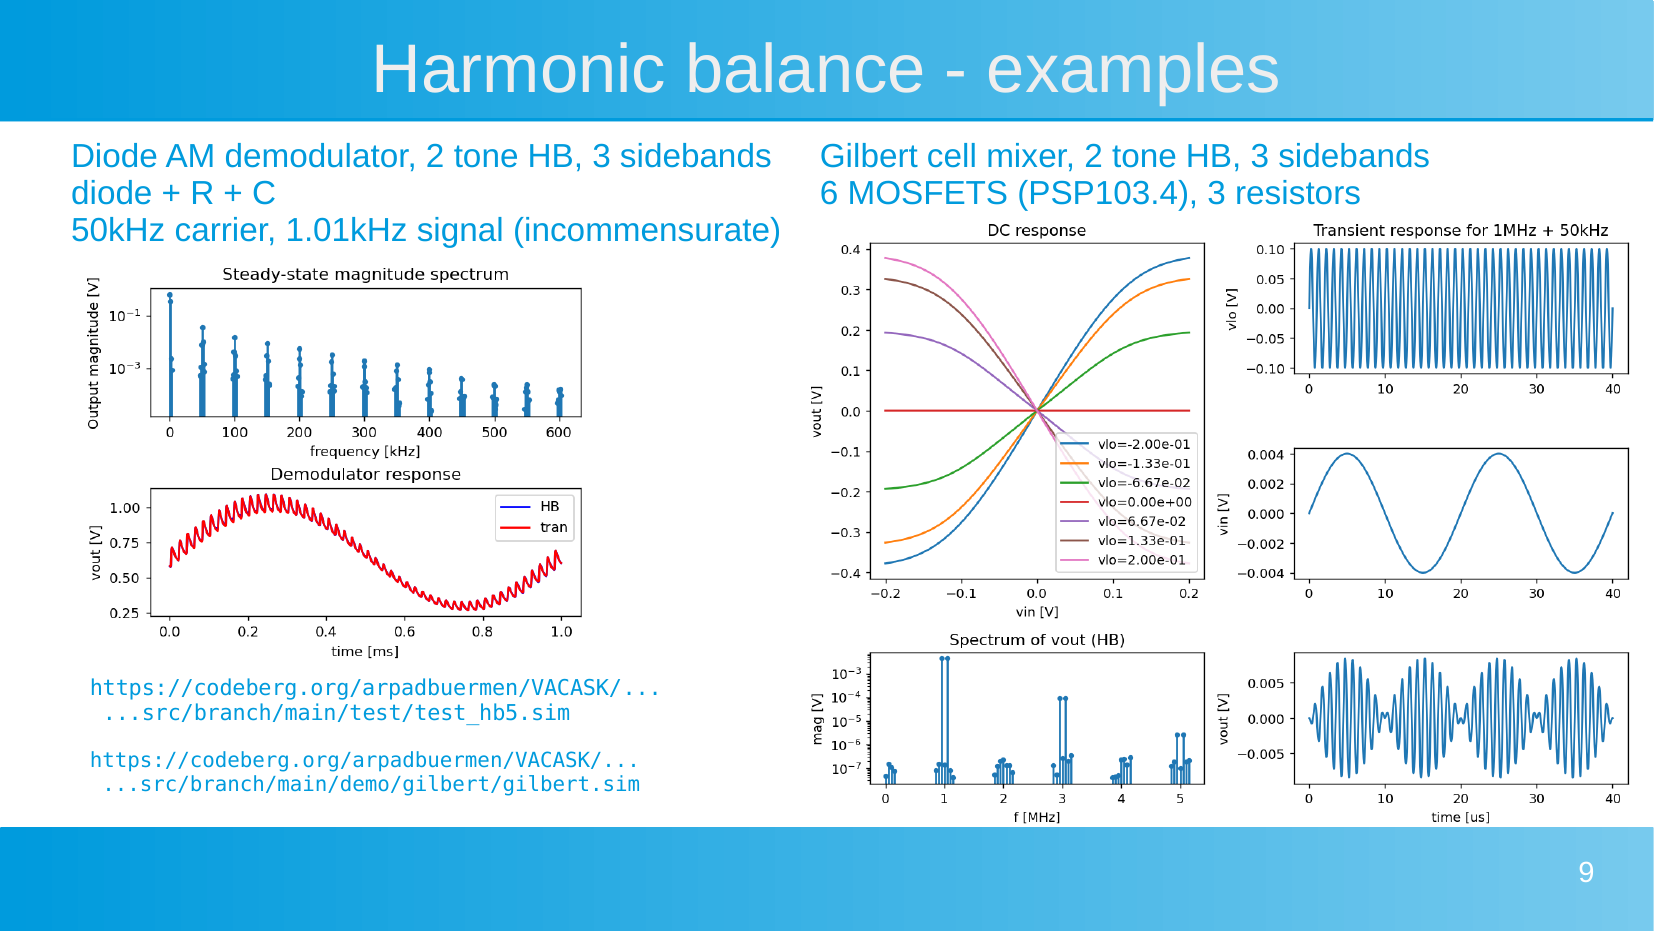

# Harmonic balance - examples
Gilbert cell mixer, 2 tone HB, 3 sidebands
6 MOSFETS (PSP103.4), 3 resistors
Diode AM demodulator, 2 tone HB, 3 sidebands
diode + R + C
50kHz carrier, 1.01kHz signal (incommensurate)
https://codeberg.org/arpadbuermen/VACASK/...
 ...src/branch/main/test/test_hb5.sim
https://codeberg.org/arpadbuermen/VACASK/...
 ...src/branch/main/demo/gilbert/gilbert.sim
9